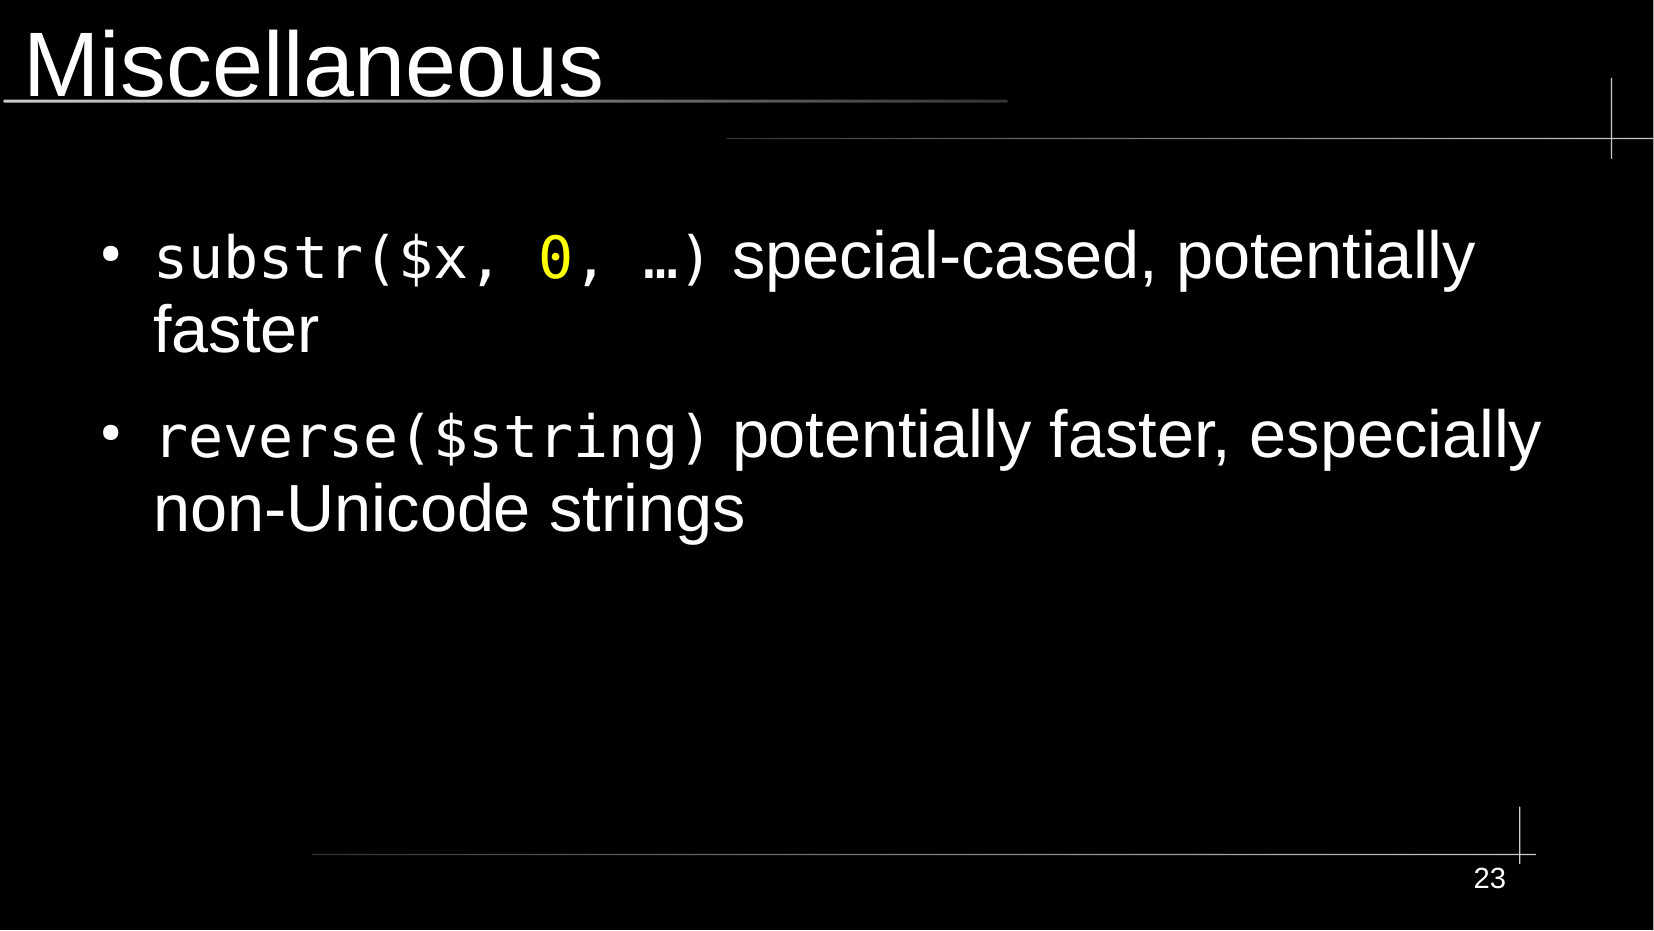

# Miscellaneous
substr($x, 0, …) special-cased, potentially faster
reverse($string) potentially faster, especially non-Unicode strings
23